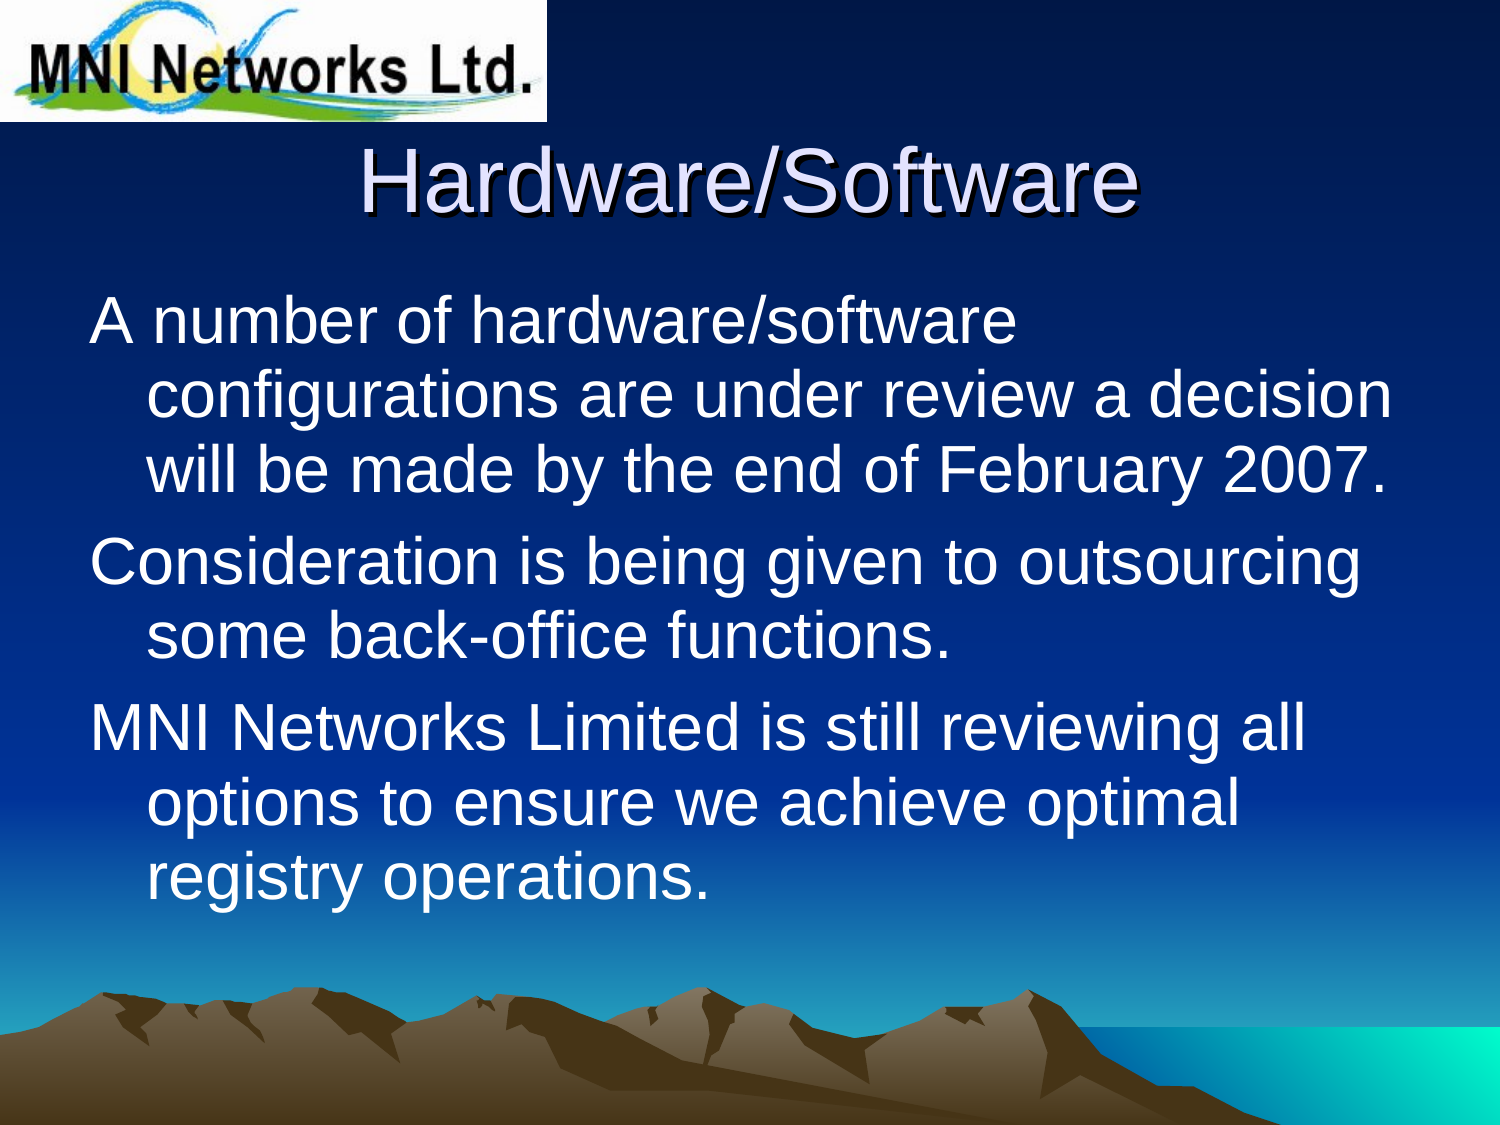

# Hardware/Software
A number of hardware/software configurations are under review a decision will be made by the end of February 2007.
Consideration is being given to outsourcing some back-office functions.
MNI Networks Limited is still reviewing all options to ensure we achieve optimal registry operations.